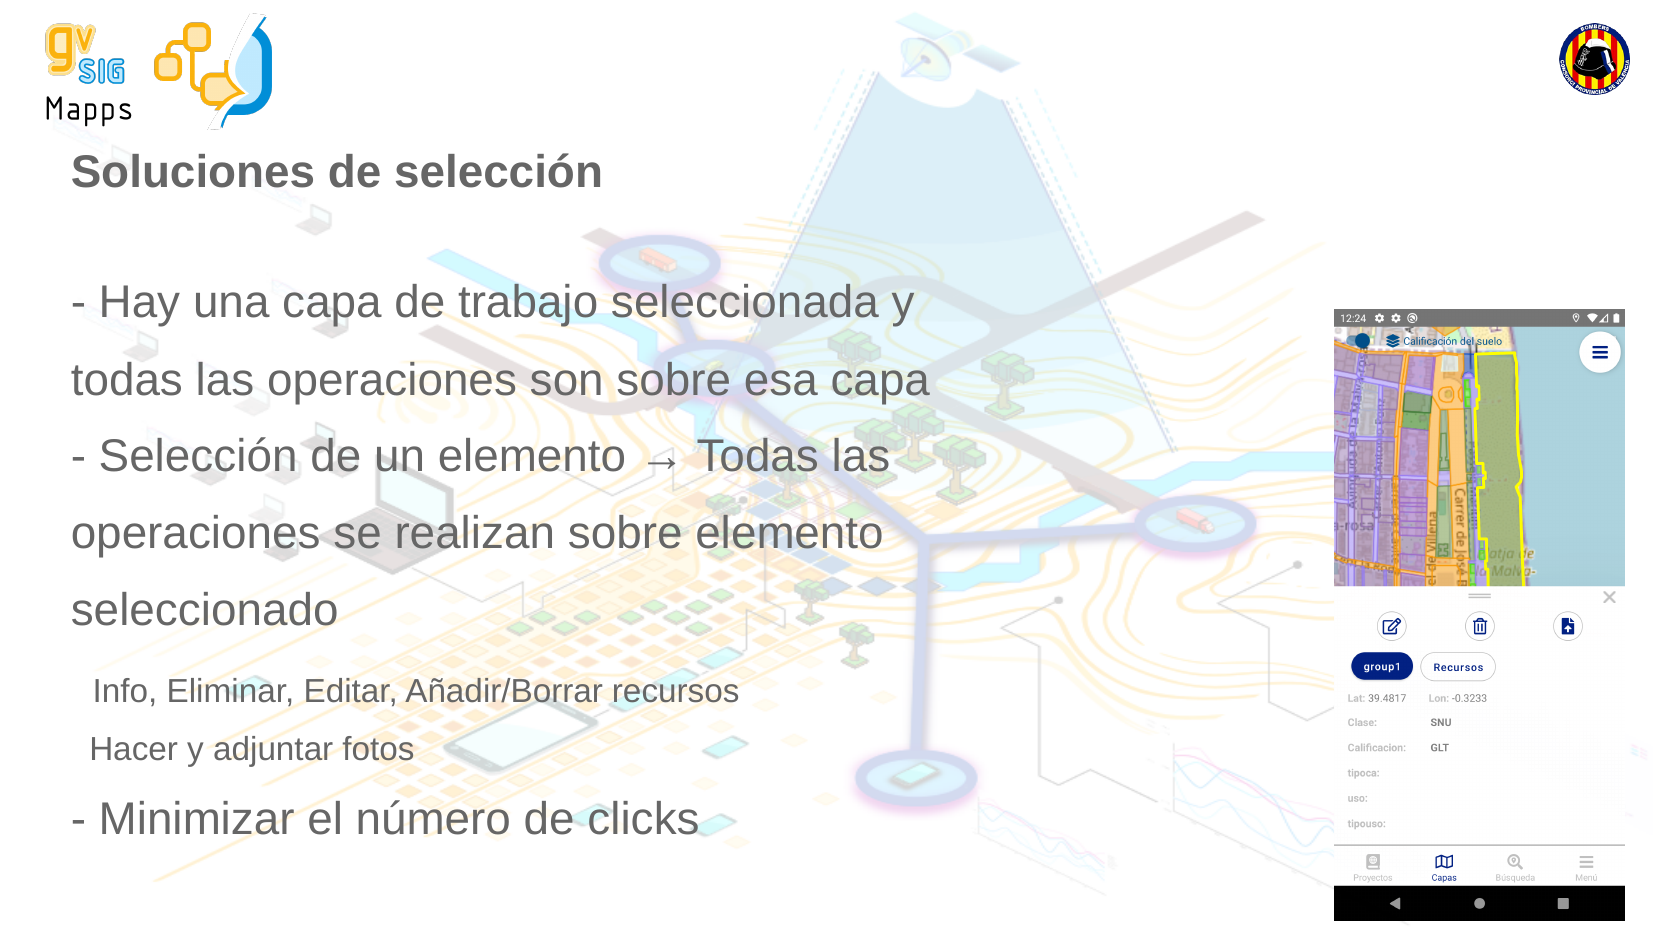

Soluciones de selección
# - Hay una capa de trabajo seleccionada y todas las operaciones son sobre esa capa - Selección de un elemento → Todas las operaciones se realizan sobre elemento seleccionado Info, Eliminar, Editar, Añadir/Borrar recursos Hacer y adjuntar fotos - Minimizar el número de clicks